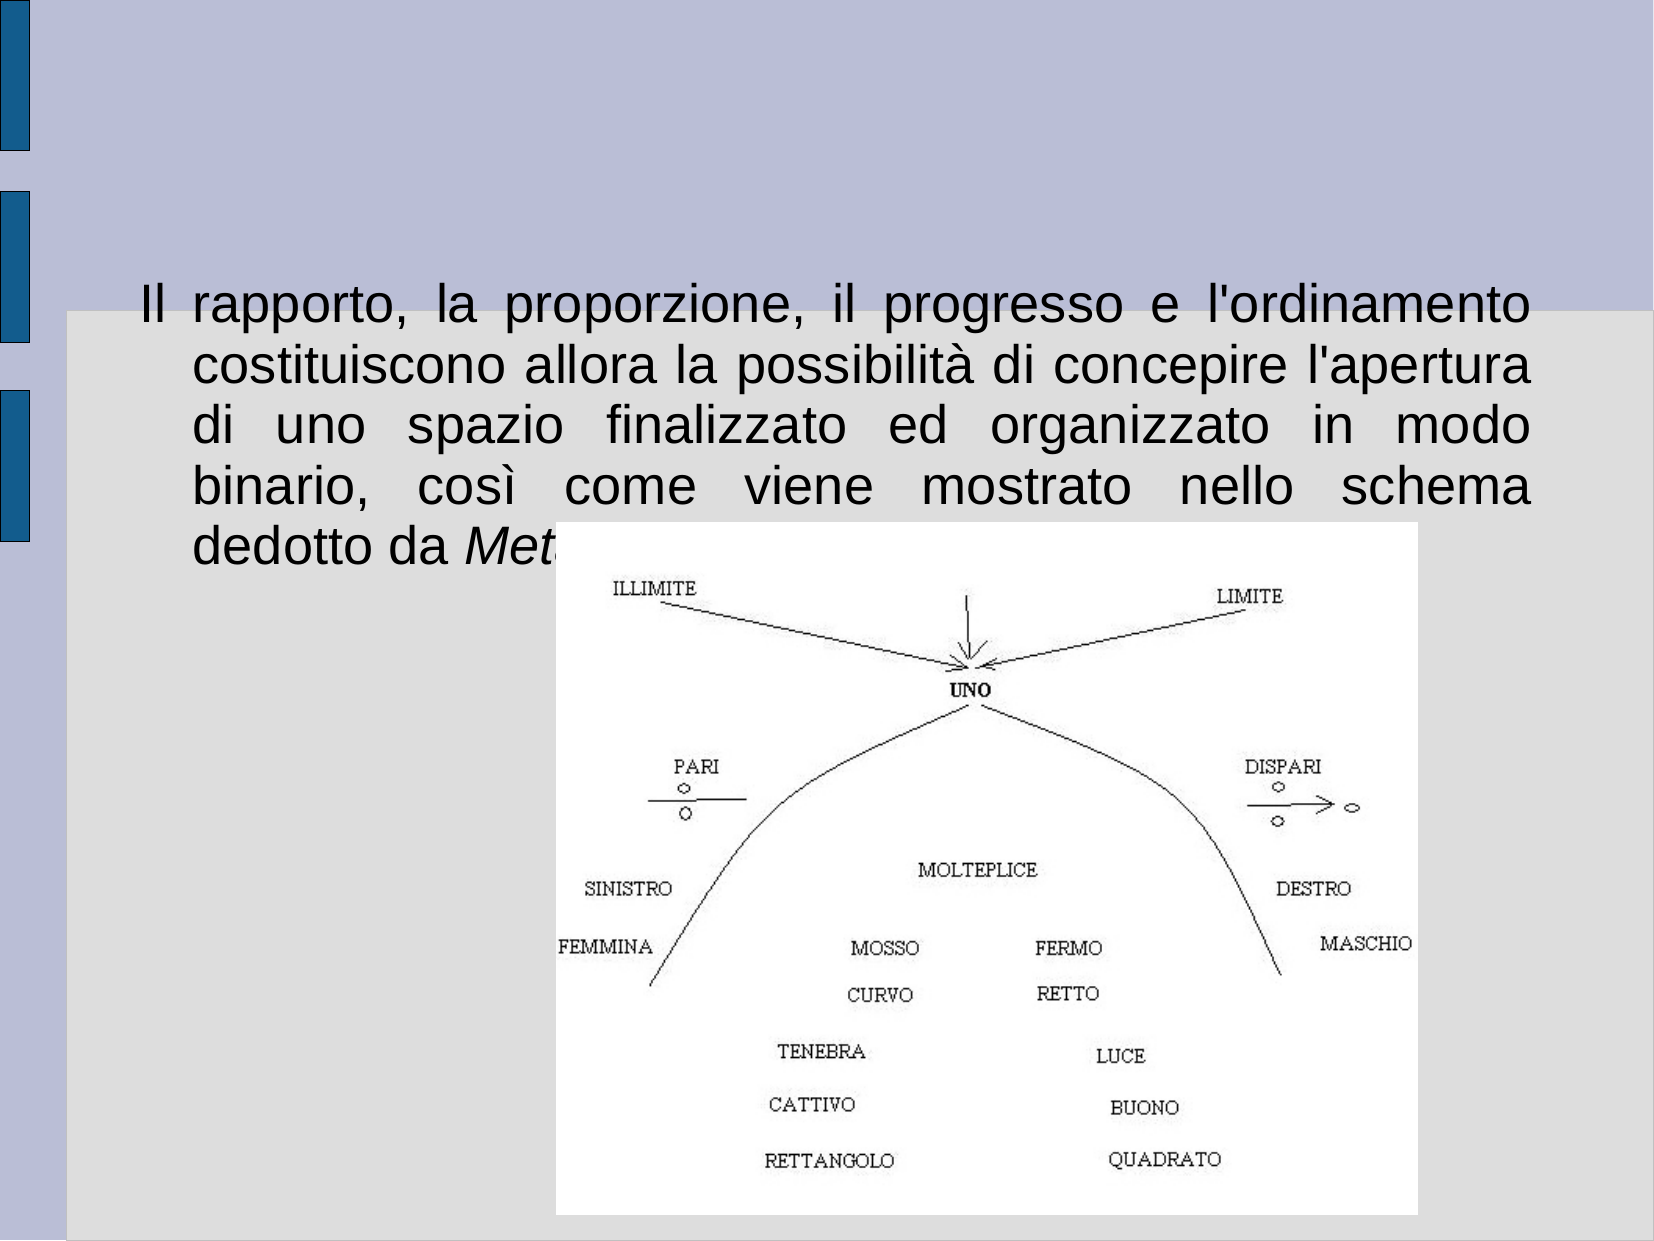

#
Il rapporto, la proporzione, il progresso e l'ordinamento costituiscono allora la possibilità di concepire l'apertura di uno spazio finalizzato ed organizzato in modo binario, così come viene mostrato nello schema dedotto da Metafisica A: